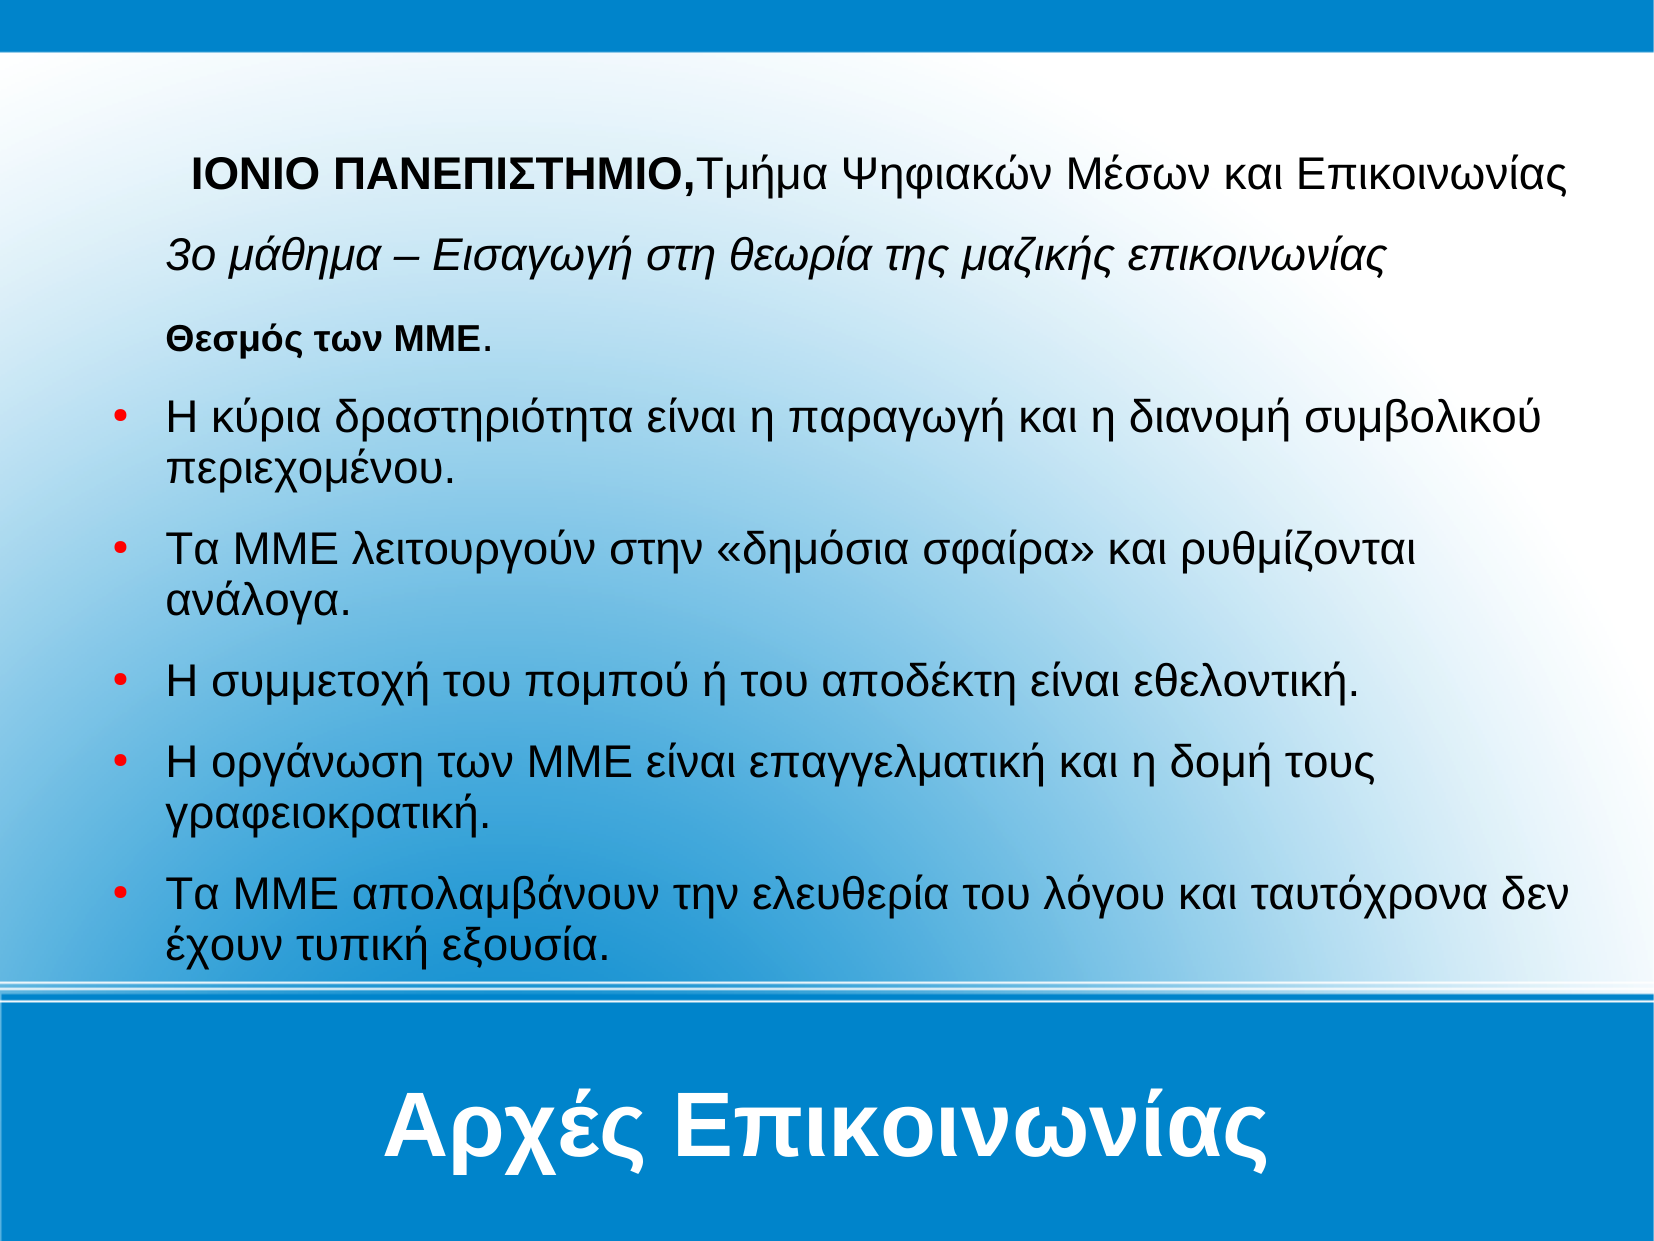

ΙΟΝΙΟ ΠΑΝΕΠΙΣΤΗΜΙΟ,Τμήμα Ψηφιακών Μέσων και Επικοινωνίας
3ο μάθημα – Εισαγωγή στη θεωρία της μαζικής επικοινωνίας
Θεσμός των ΜΜΕ.
Η κύρια δραστηριότητα είναι η παραγωγή και η διανομή συμβολικού περιεχομένου.
Τα ΜΜΕ λειτουργούν στην «δημόσια σφαίρα» και ρυθμίζονται ανάλογα.
Η συμμετοχή του πομπού ή του αποδέκτη είναι εθελοντική.
Η οργάνωση των ΜΜΕ είναι επαγγελματική και η δομή τους γραφειοκρατική.
Τα ΜΜΕ απολαμβάνουν την ελευθερία του λόγου και ταυτόχρονα δεν έχουν τυπική εξουσία.
# Αρχές Επικοινωνίας